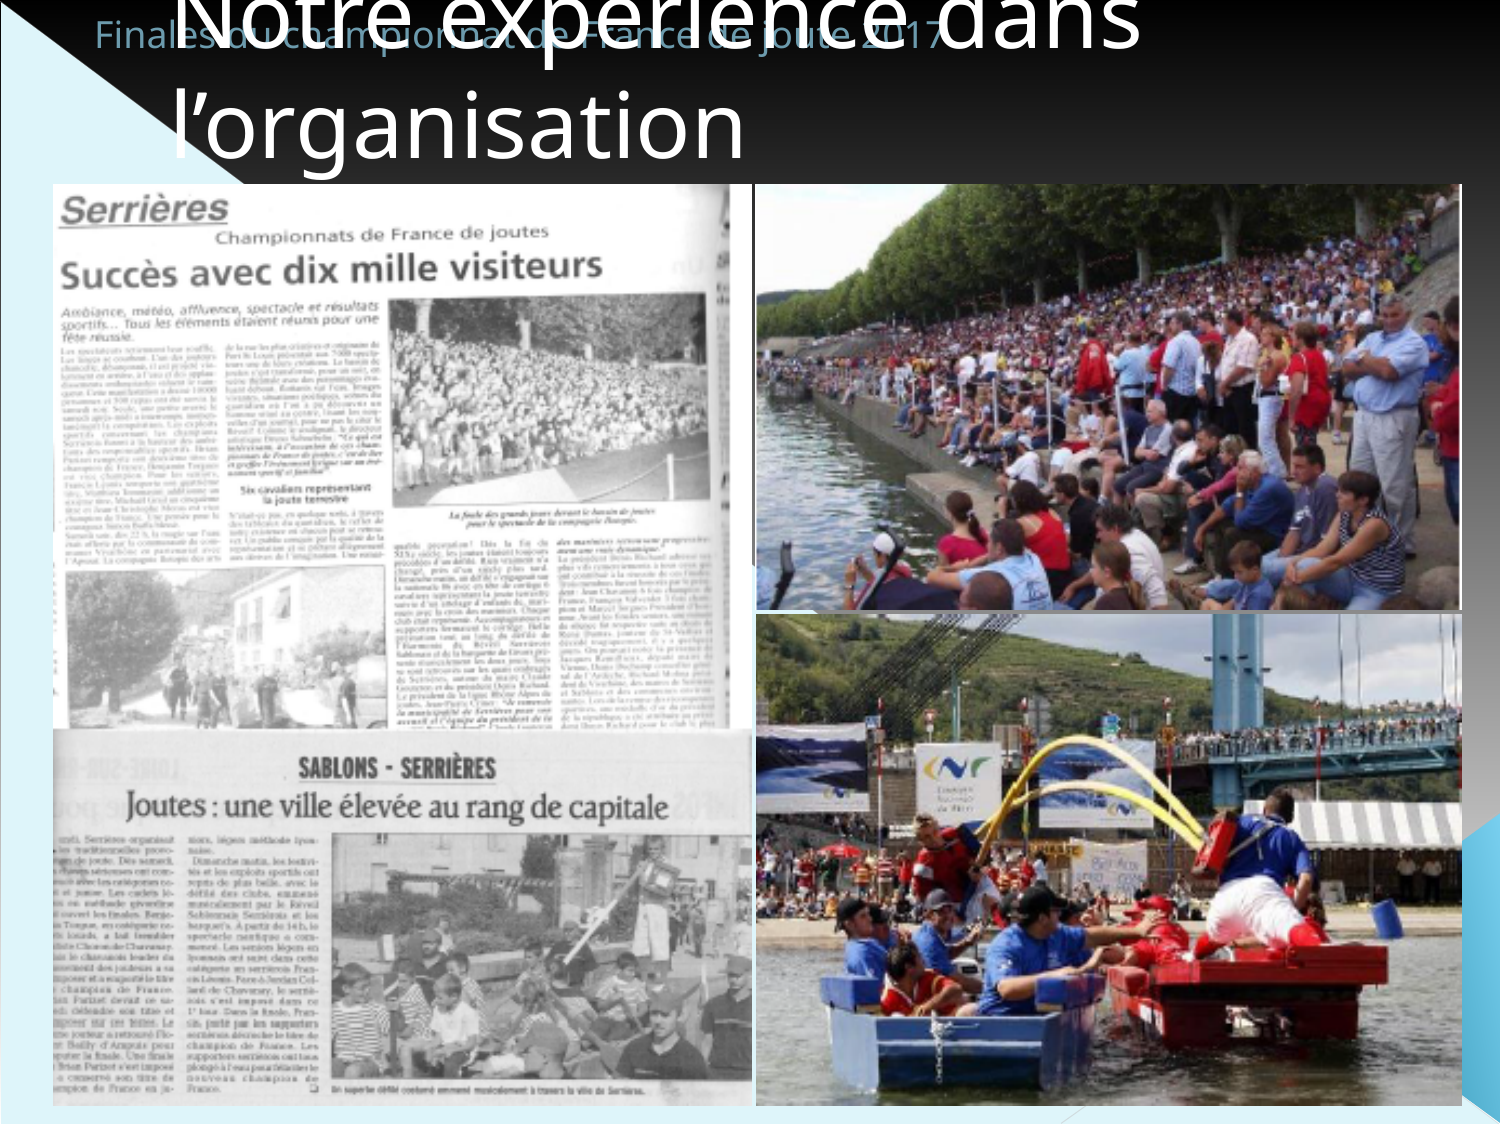

# Finales du championnat de France de joute 2017
Notre expérience dans l’organisation